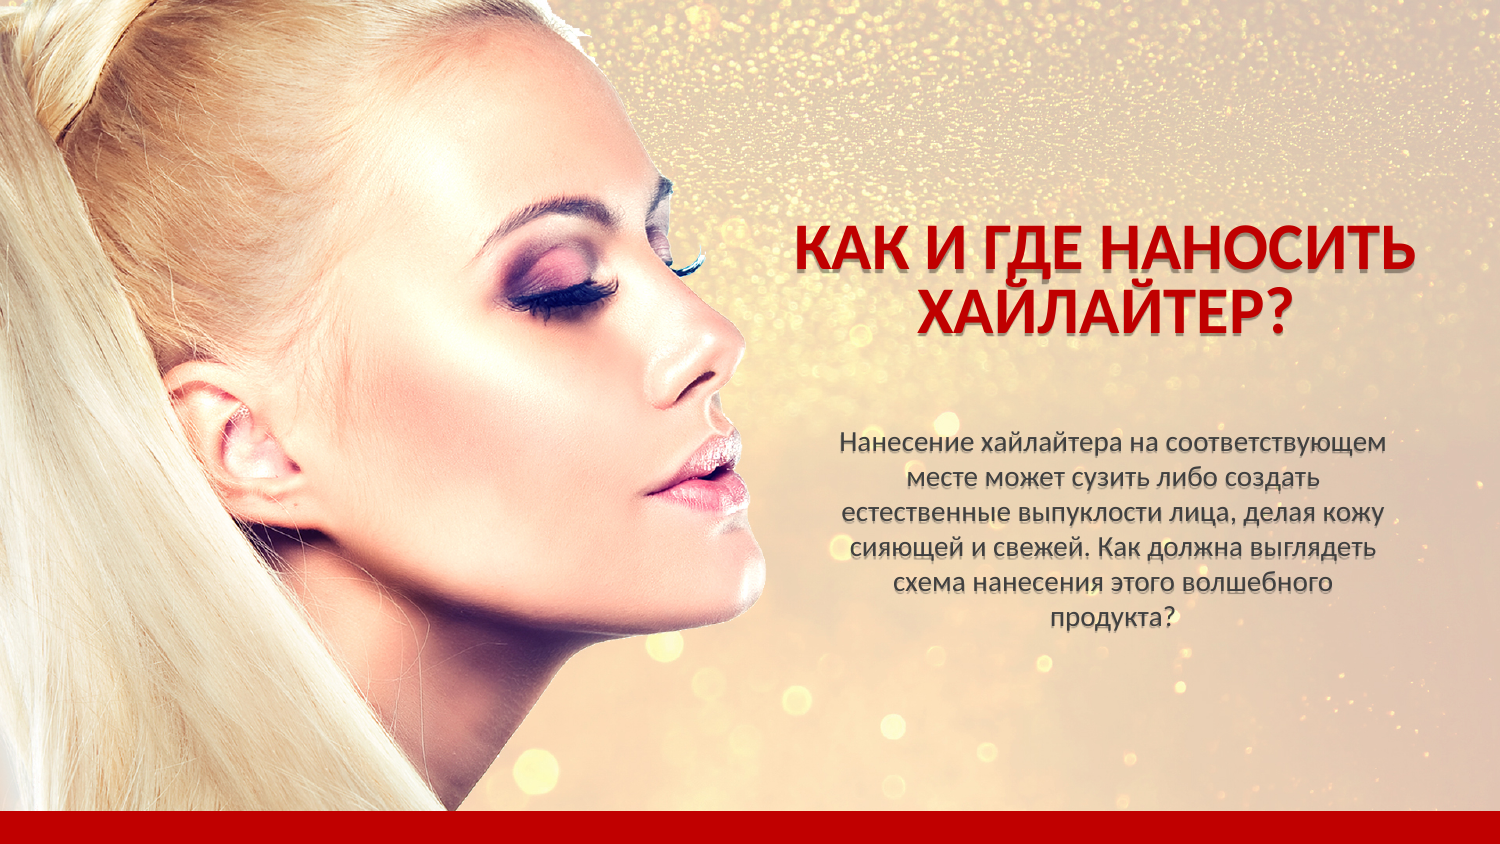

КАК И ГДЕ НАНОСИТЬ ХАЙЛАЙТЕР?
Нанесение хайлайтера на соответствующем месте может сузить либо создать естественные выпуклости лица, делая кожу сияющей и свежей. Как должна выглядеть схема нанесения этого волшебного продукта?